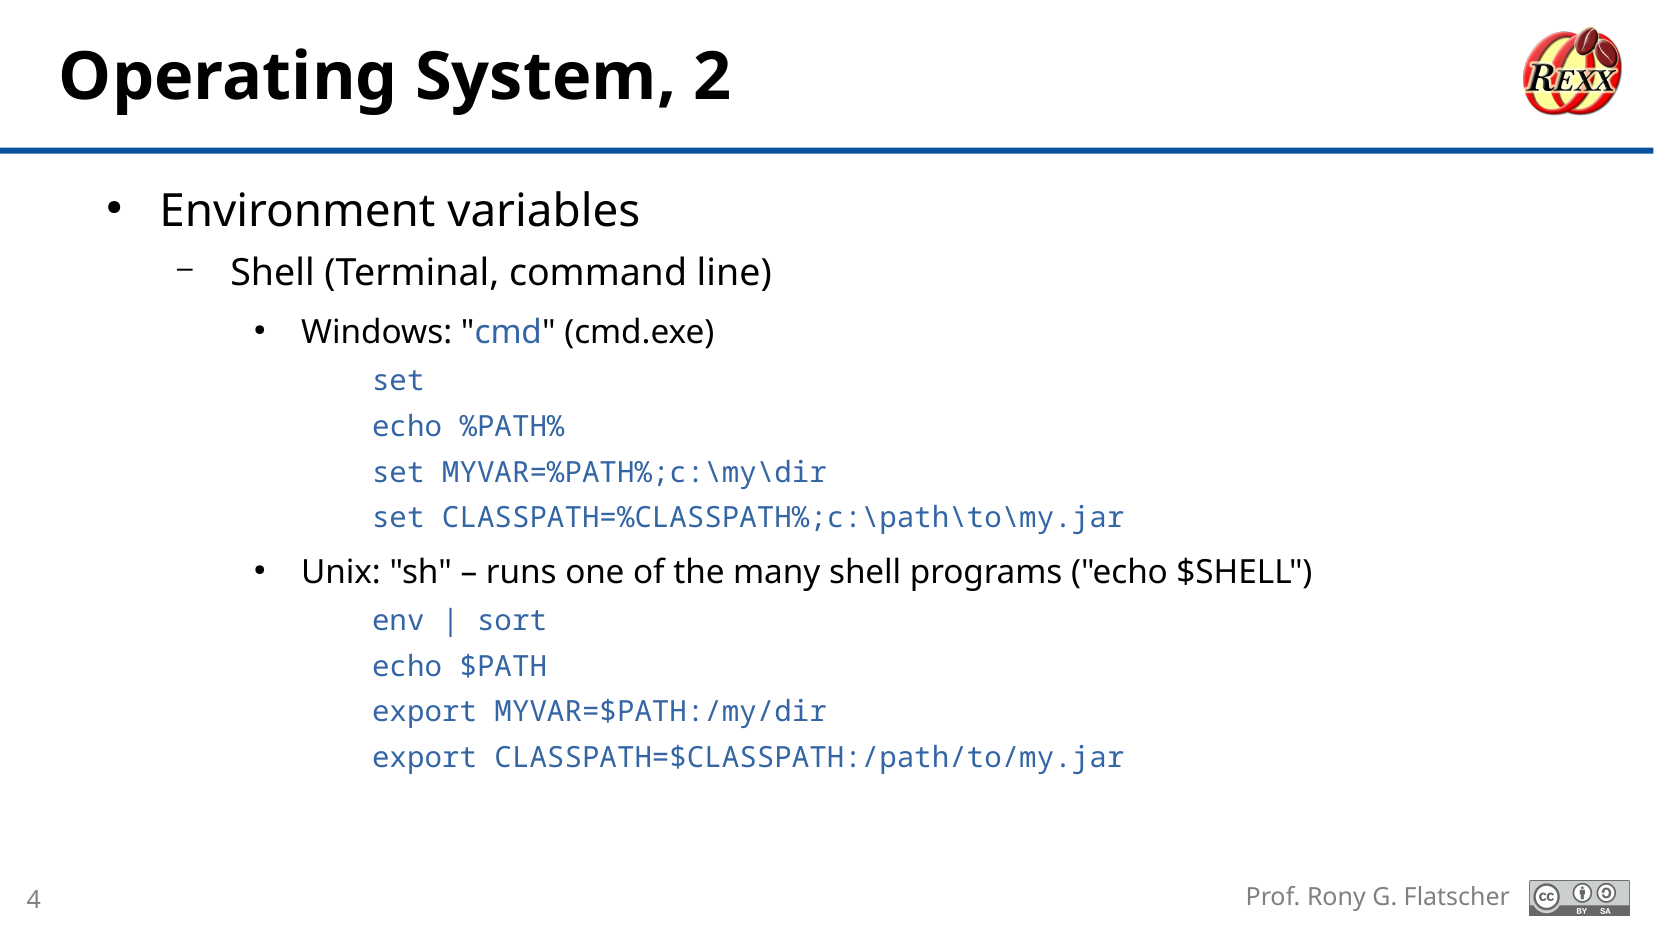

# Operating System, 2
Environment variables
Shell (Terminal, command line)
Windows: "cmd" (cmd.exe)
set
echo %PATH%
set MYVAR=%PATH%;c:\my\dir
set CLASSPATH=%CLASSPATH%;c:\path\to\my.jar
Unix: "sh" – runs one of the many shell programs ("echo $SHELL")
env | sort
echo $PATH
export MYVAR=$PATH:/my/dir
export CLASSPATH=$CLASSPATH:/path/to/my.jar